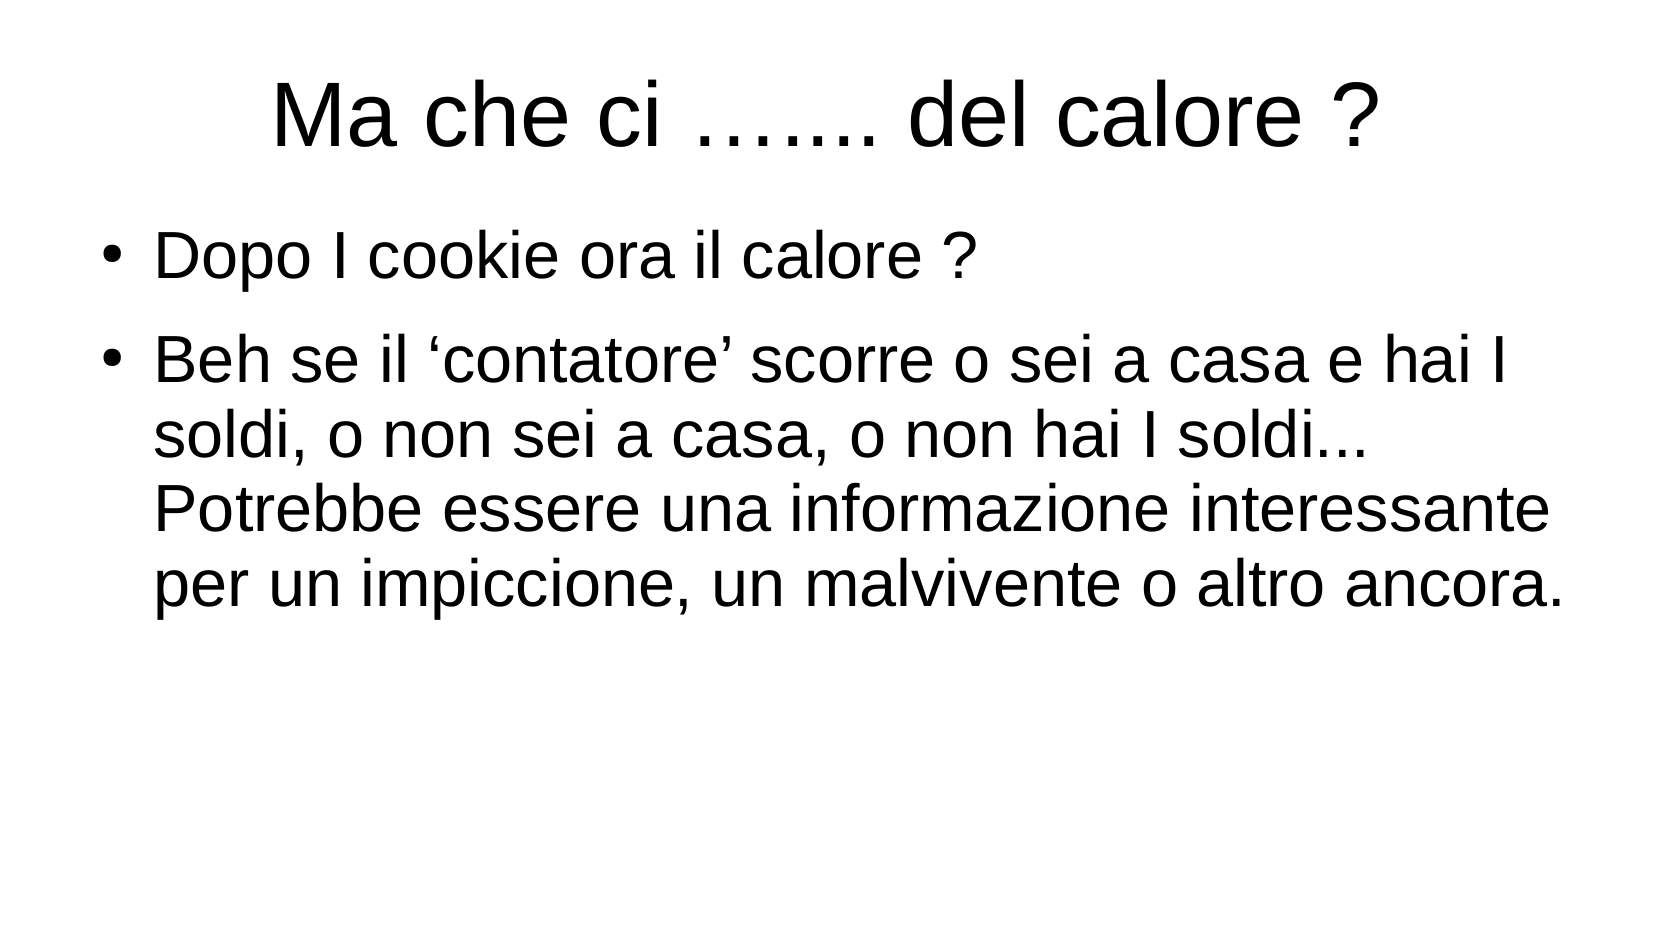

# Ma che ci ….... del calore ?
Dopo I cookie ora il calore ?
Beh se il ‘contatore’ scorre o sei a casa e hai I soldi, o non sei a casa, o non hai I soldi... Potrebbe essere una informazione interessante per un impiccione, un malvivente o altro ancora.